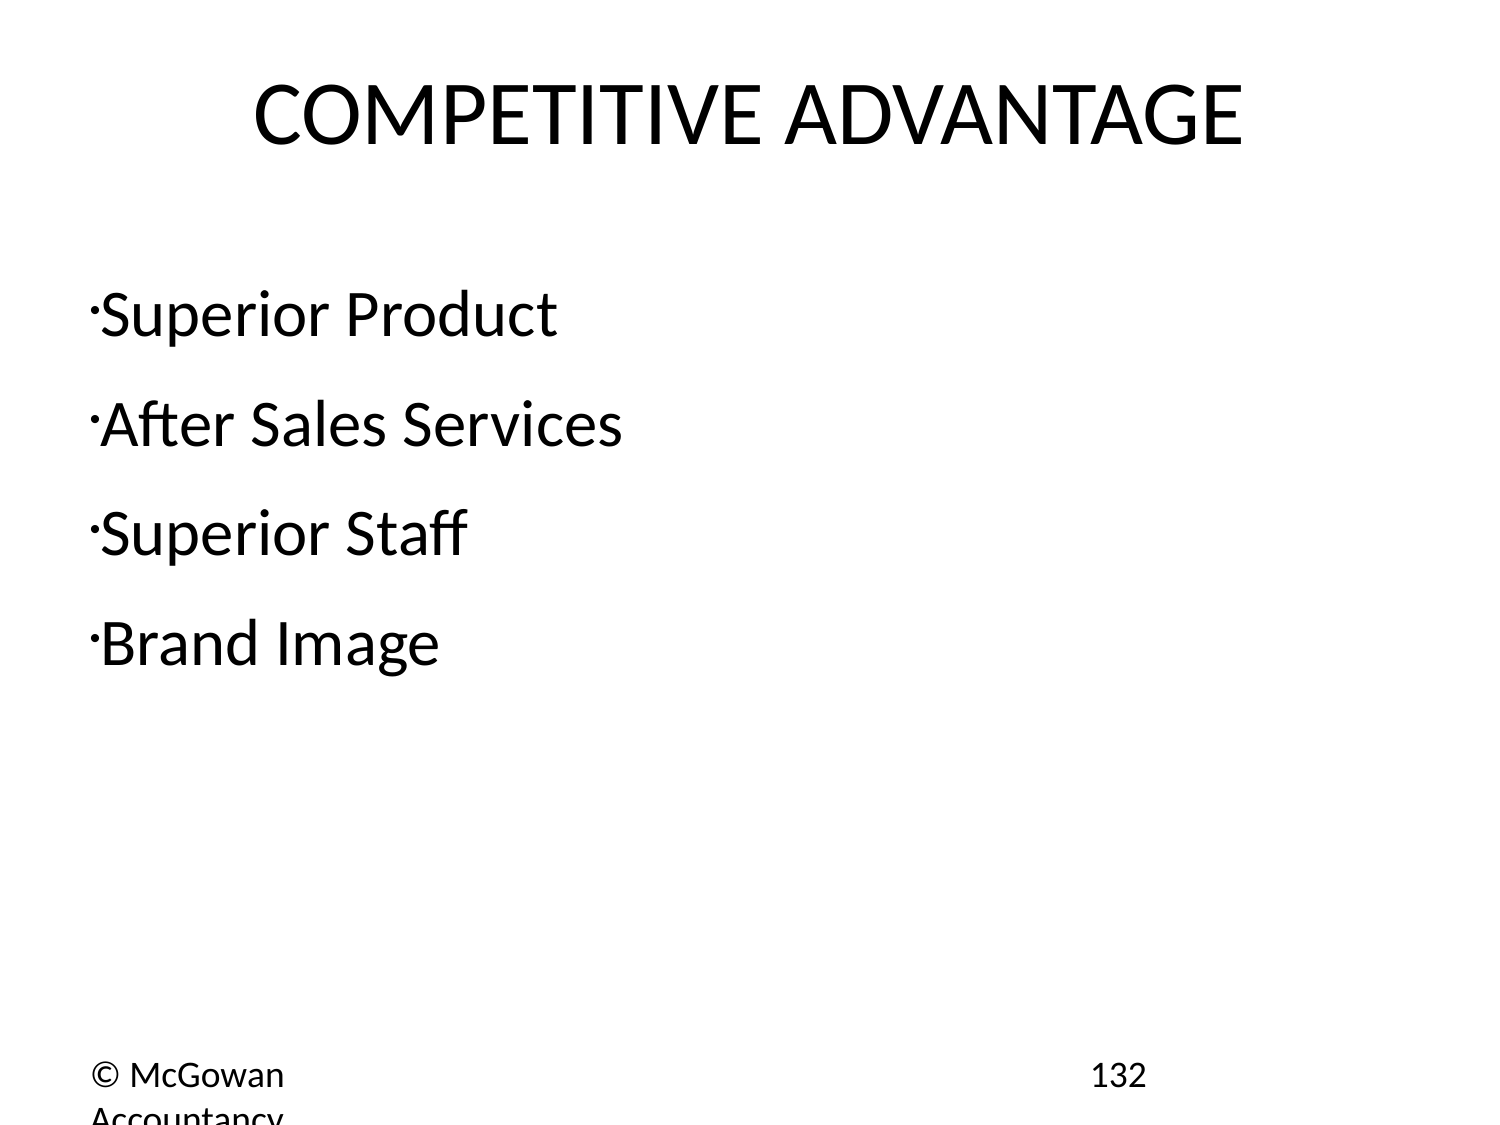

# COMPETITIVE ADVANTAGE
Superior Product
After Sales Services
Superior Staff
Brand Image
© McGowan Accountancy Services
132